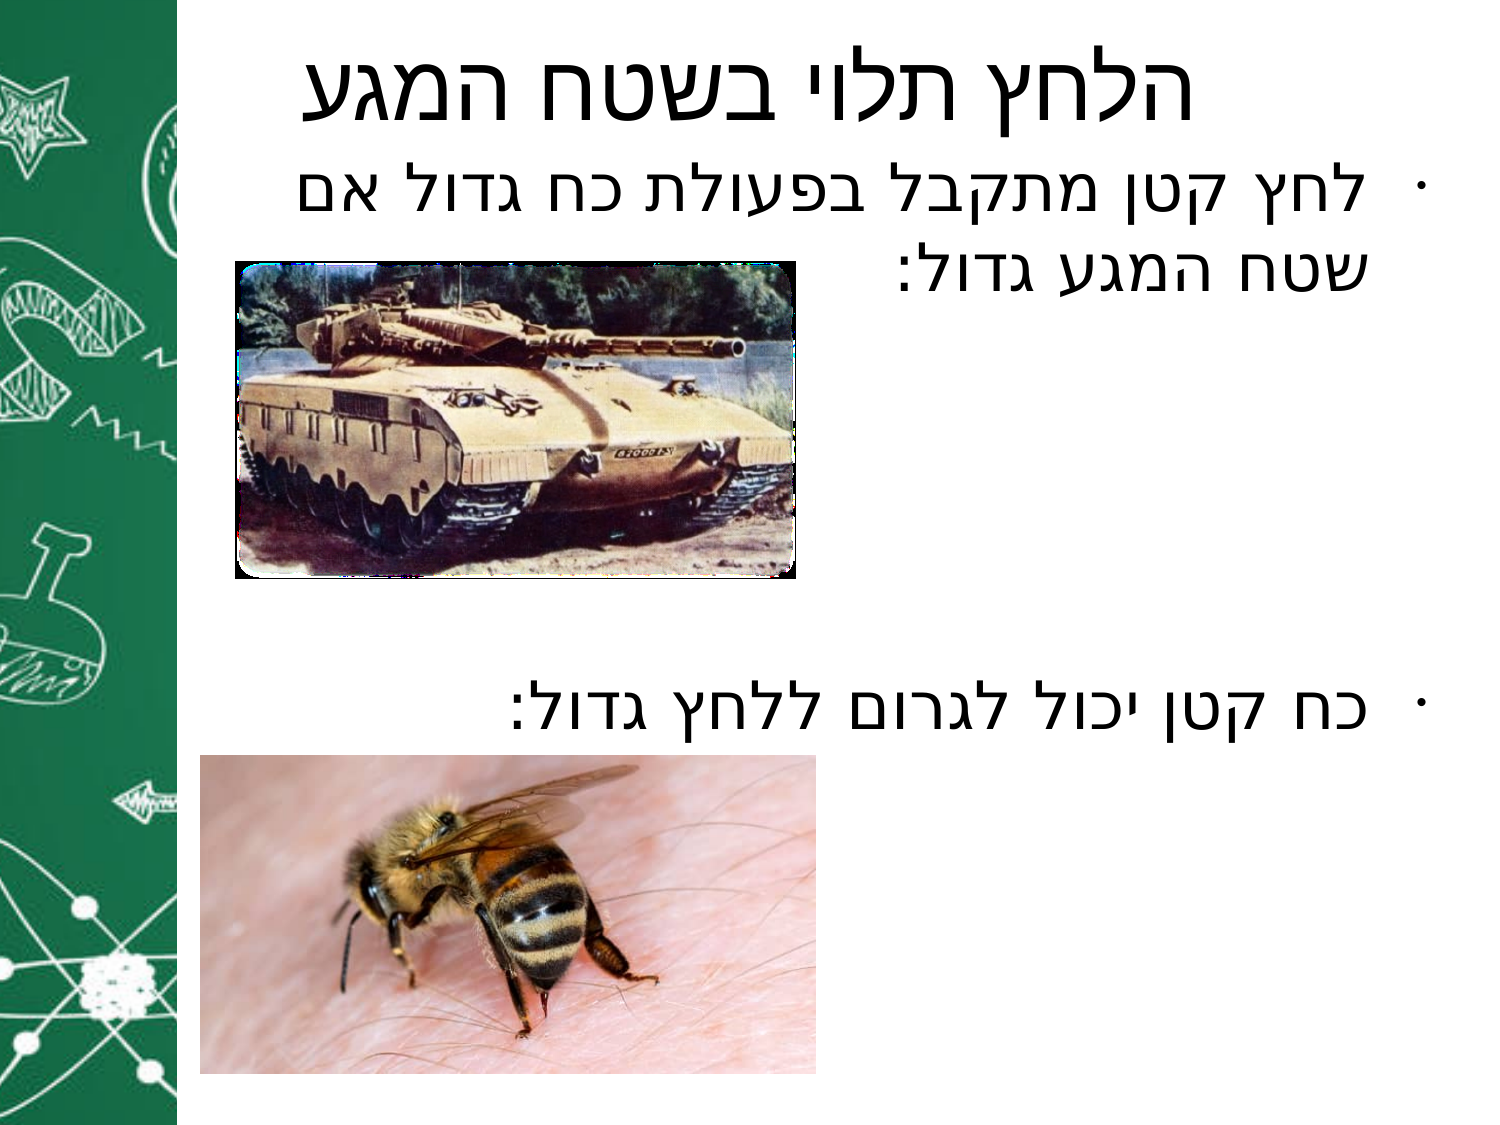

# הלחץ תלוי בשטח המגע
לחץ קטן מתקבל בפעולת כח גדול אם שטח המגע גדול:
כח קטן יכול לגרום ללחץ גדול: